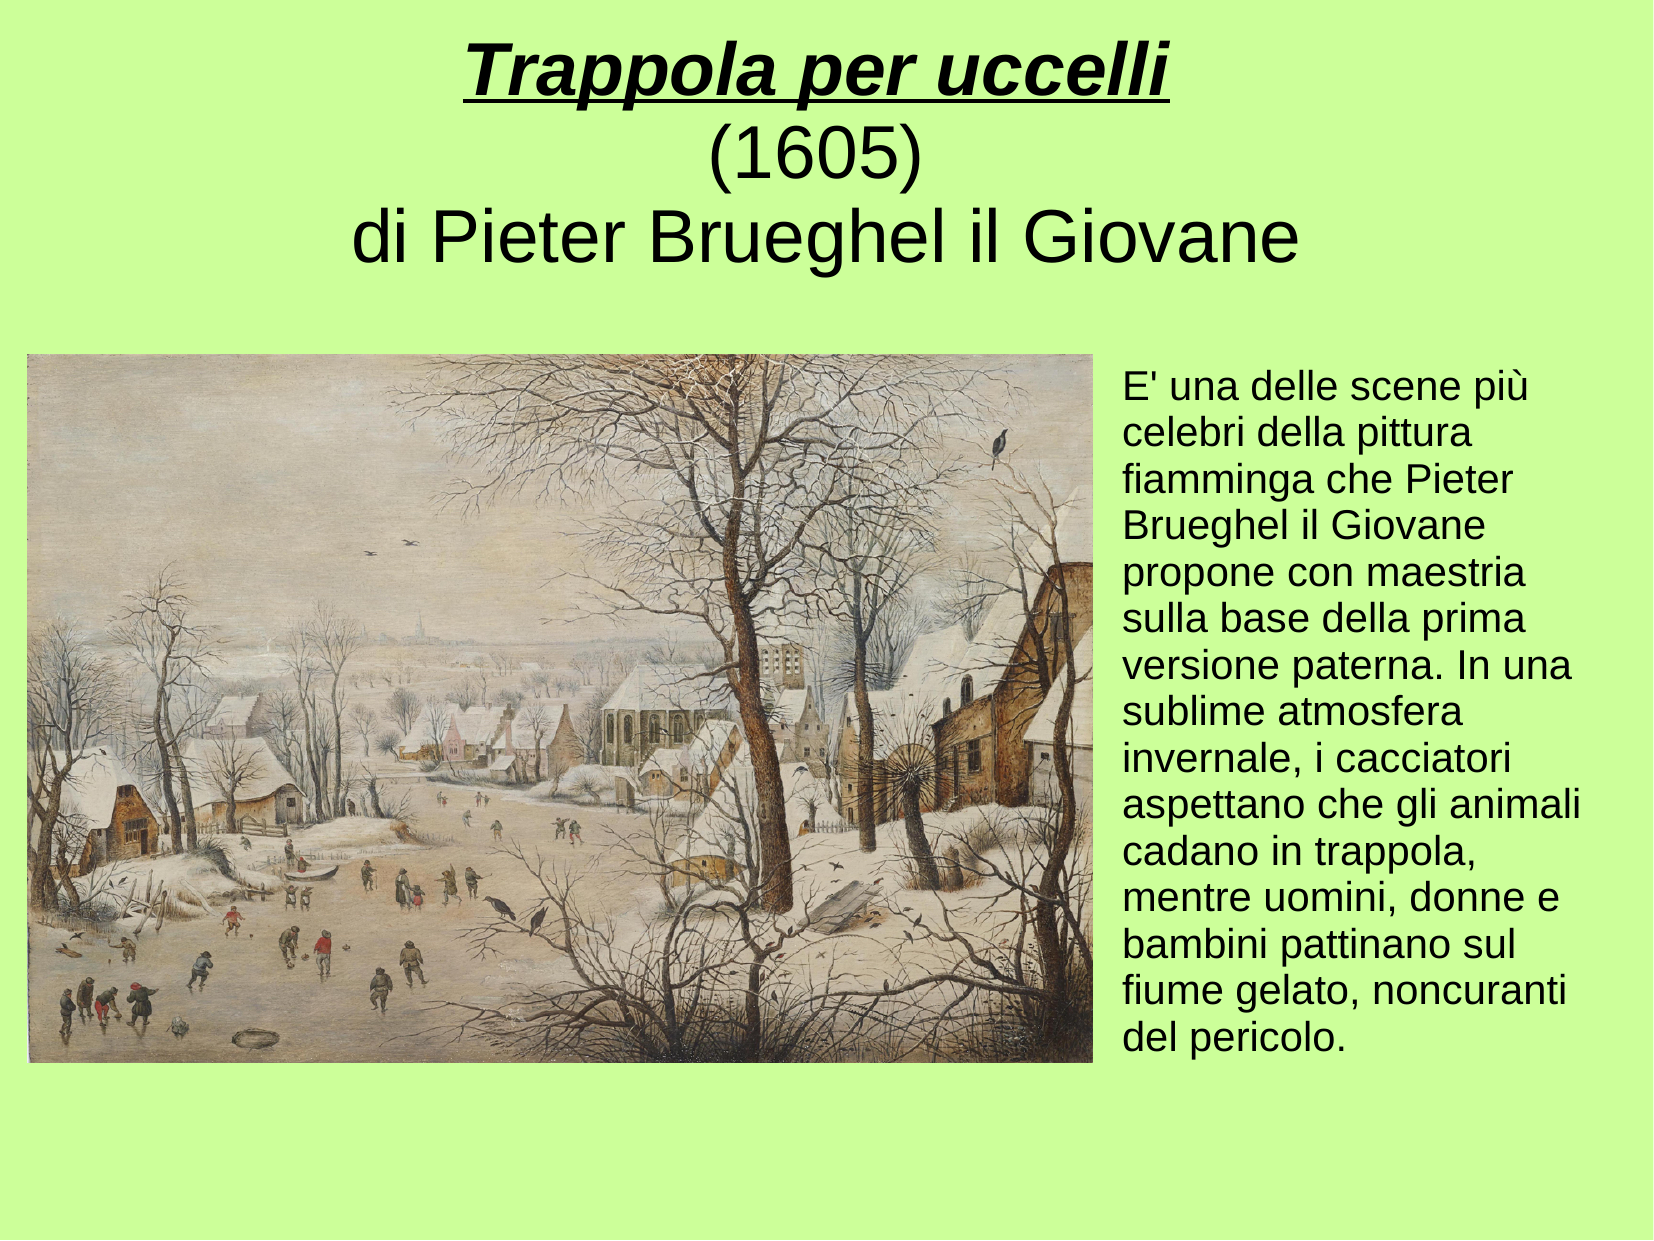

# Trappola per uccelli (1605) di Pieter Brueghel il Giovane
E' una delle scene più celebri della pittura fiamminga che Pieter Brueghel il Giovane propone con maestria sulla base della prima versione paterna. In una sublime atmosfera invernale, i cacciatori aspettano che gli animali cadano in trappola, mentre uomini, donne e bambini pattinano sul fiume gelato, noncuranti del pericolo.